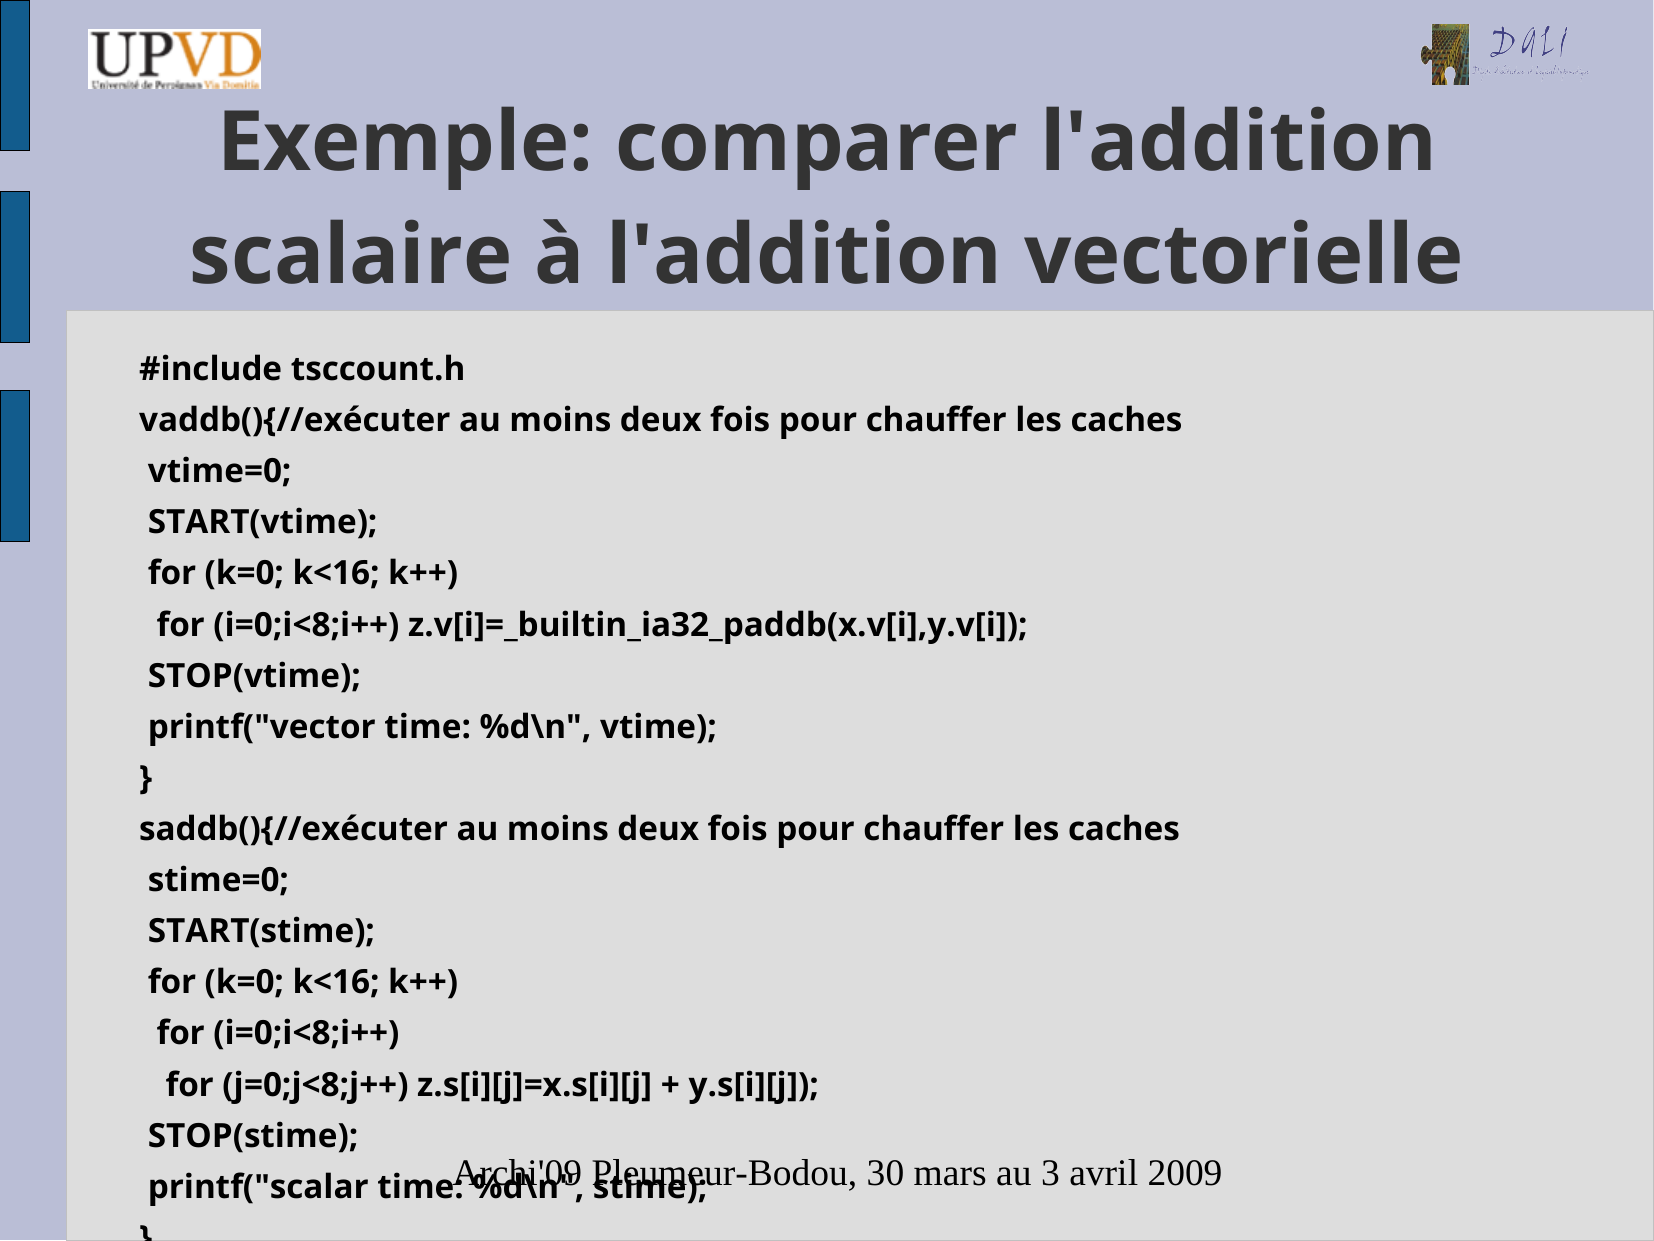

# Exemple: comparer l'addition scalaire à l'addition vectorielle
#include tsccount.h
vaddb(){//exécuter au moins deux fois pour chauffer les caches
 vtime=0;
 START(vtime);
 for (k=0; k<16; k++)
 for (i=0;i<8;i++) z.v[i]=_builtin_ia32_paddb(x.v[i],y.v[i]);
 STOP(vtime);
 printf("vector time: %d\n", vtime);
}
saddb(){//exécuter au moins deux fois pour chauffer les caches
 stime=0;
 START(stime);
 for (k=0; k<16; k++)
 for (i=0;i<8;i++)
 for (j=0;j<8;j++) z.s[i][j]=x.s[i][j] + y.s[i][j]);
 STOP(stime);
 printf("scalar time: %d\n", stime);
}
Archi'09 Pleumeur-Bodou, 30 mars au 3 avril 2009